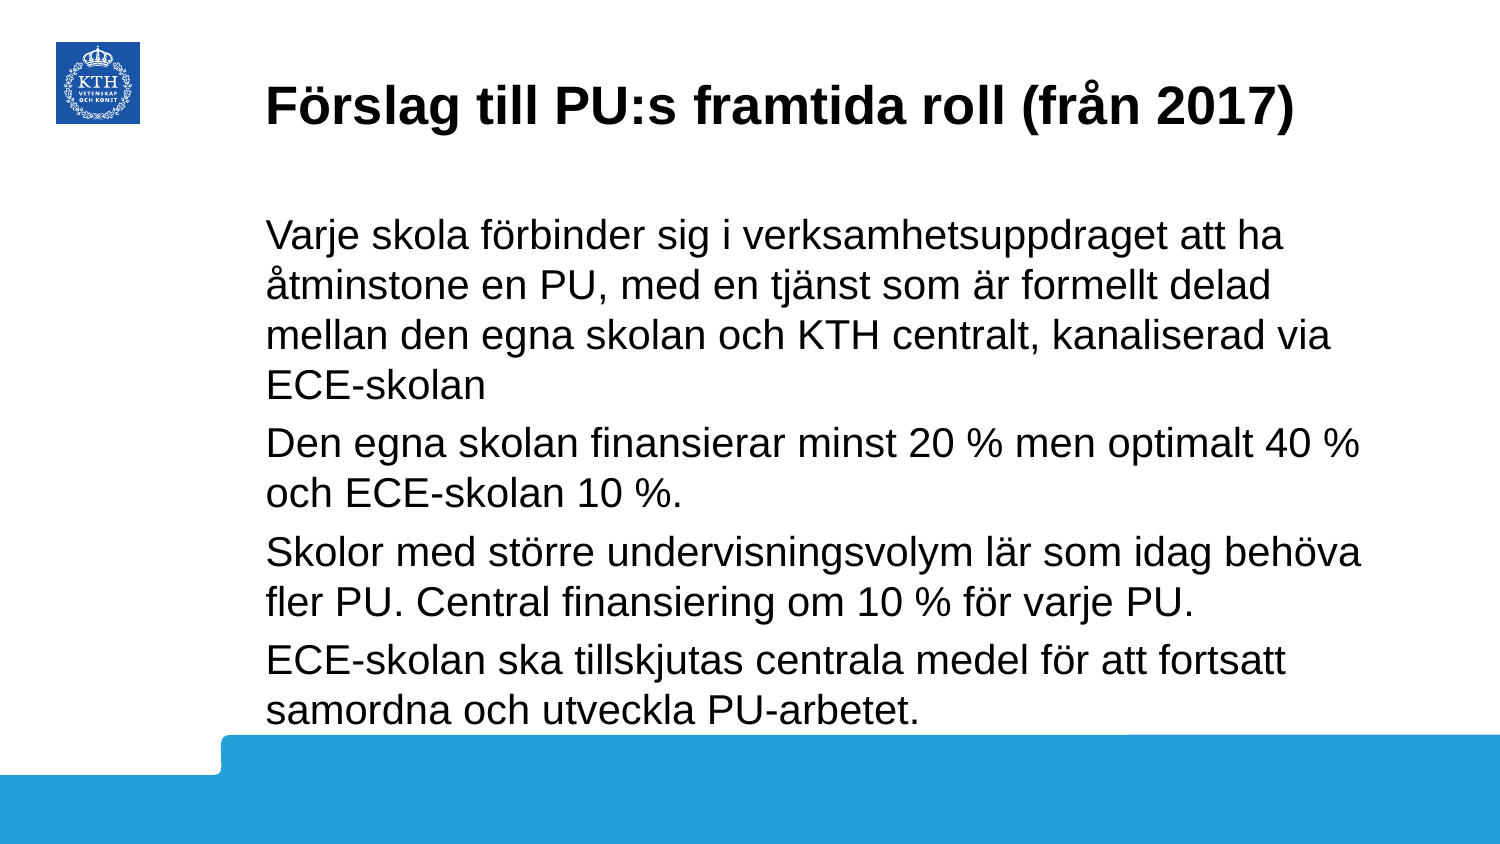

# Förslag till PU:s framtida roll (från 2017)
Varje skola förbinder sig i verksamhetsuppdraget att ha åtminstone en PU, med en tjänst som är formellt delad mellan den egna skolan och KTH centralt, kanaliserad via ECE-skolan
Den egna skolan finansierar minst 20 % men optimalt 40 % och ECE-skolan 10 %.
Skolor med större undervisningsvolym lär som idag behöva fler PU. Central finansiering om 10 % för varje PU.
ECE-skolan ska tillskjutas centrala medel för att fortsatt samordna och utveckla PU-arbetet.